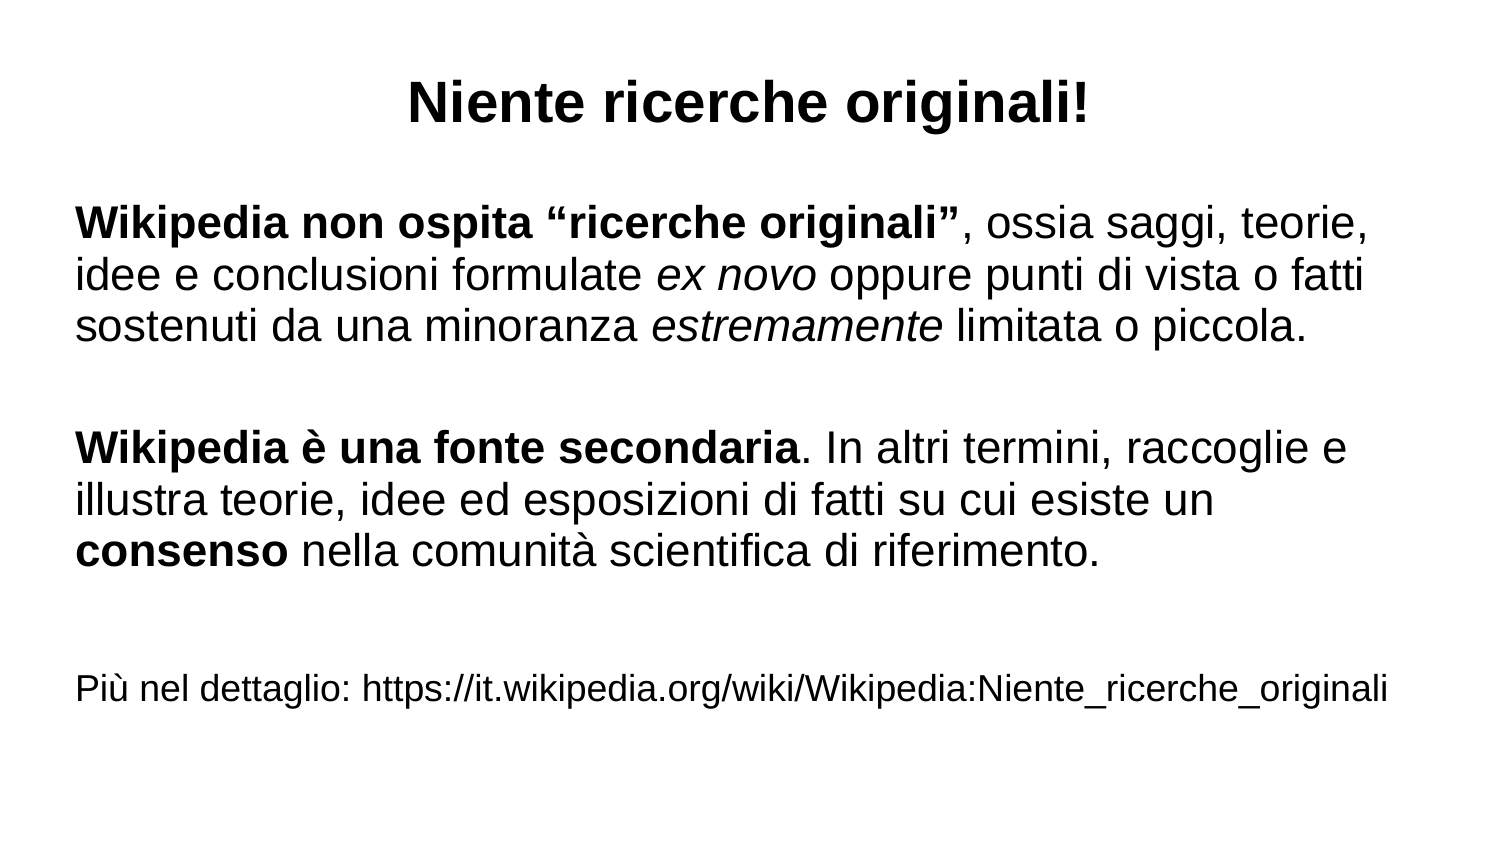

# Niente ricerche originali!
Wikipedia non ospita “ricerche originali”, ossia saggi, teorie, idee e conclusioni formulate ex novo oppure punti di vista o fatti sostenuti da una minoranza estremamente limitata o piccola.
Wikipedia è una fonte secondaria. In altri termini, raccoglie e illustra teorie, idee ed esposizioni di fatti su cui esiste un consenso nella comunità scientifica di riferimento.
Più nel dettaglio: https://it.wikipedia.org/wiki/Wikipedia:Niente_ricerche_originali